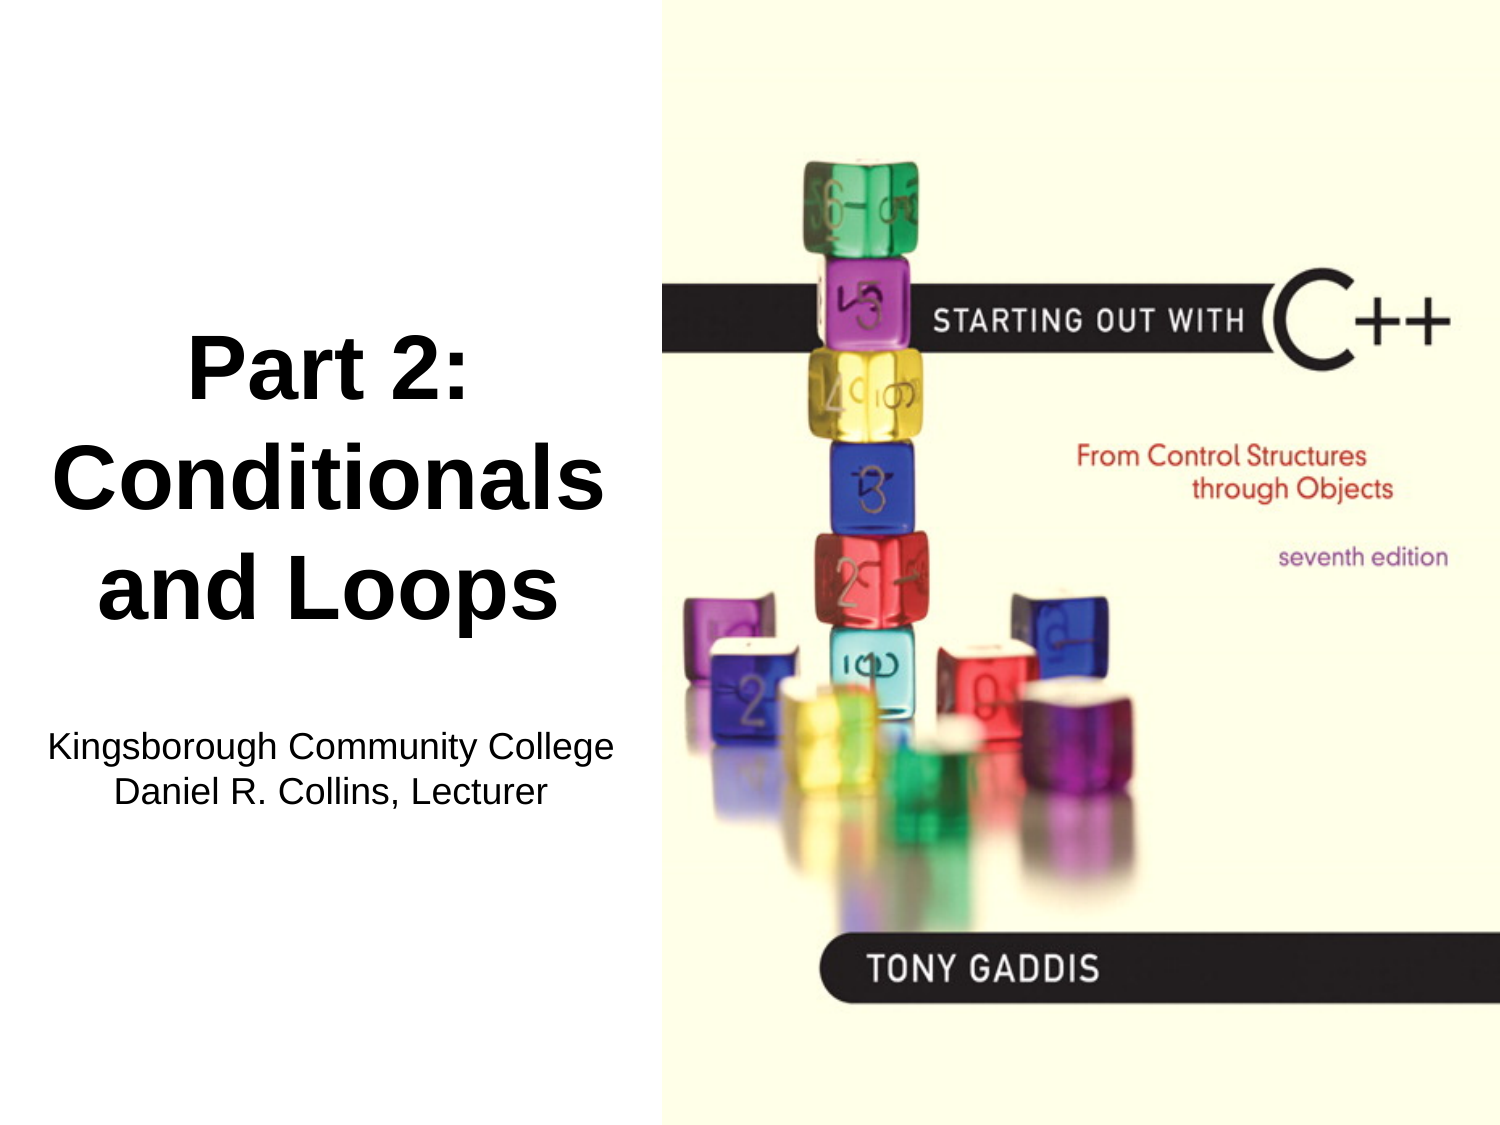

Part 2: Conditionals and Loops
Kingsborough Community College
Daniel R. Collins, Lecturer